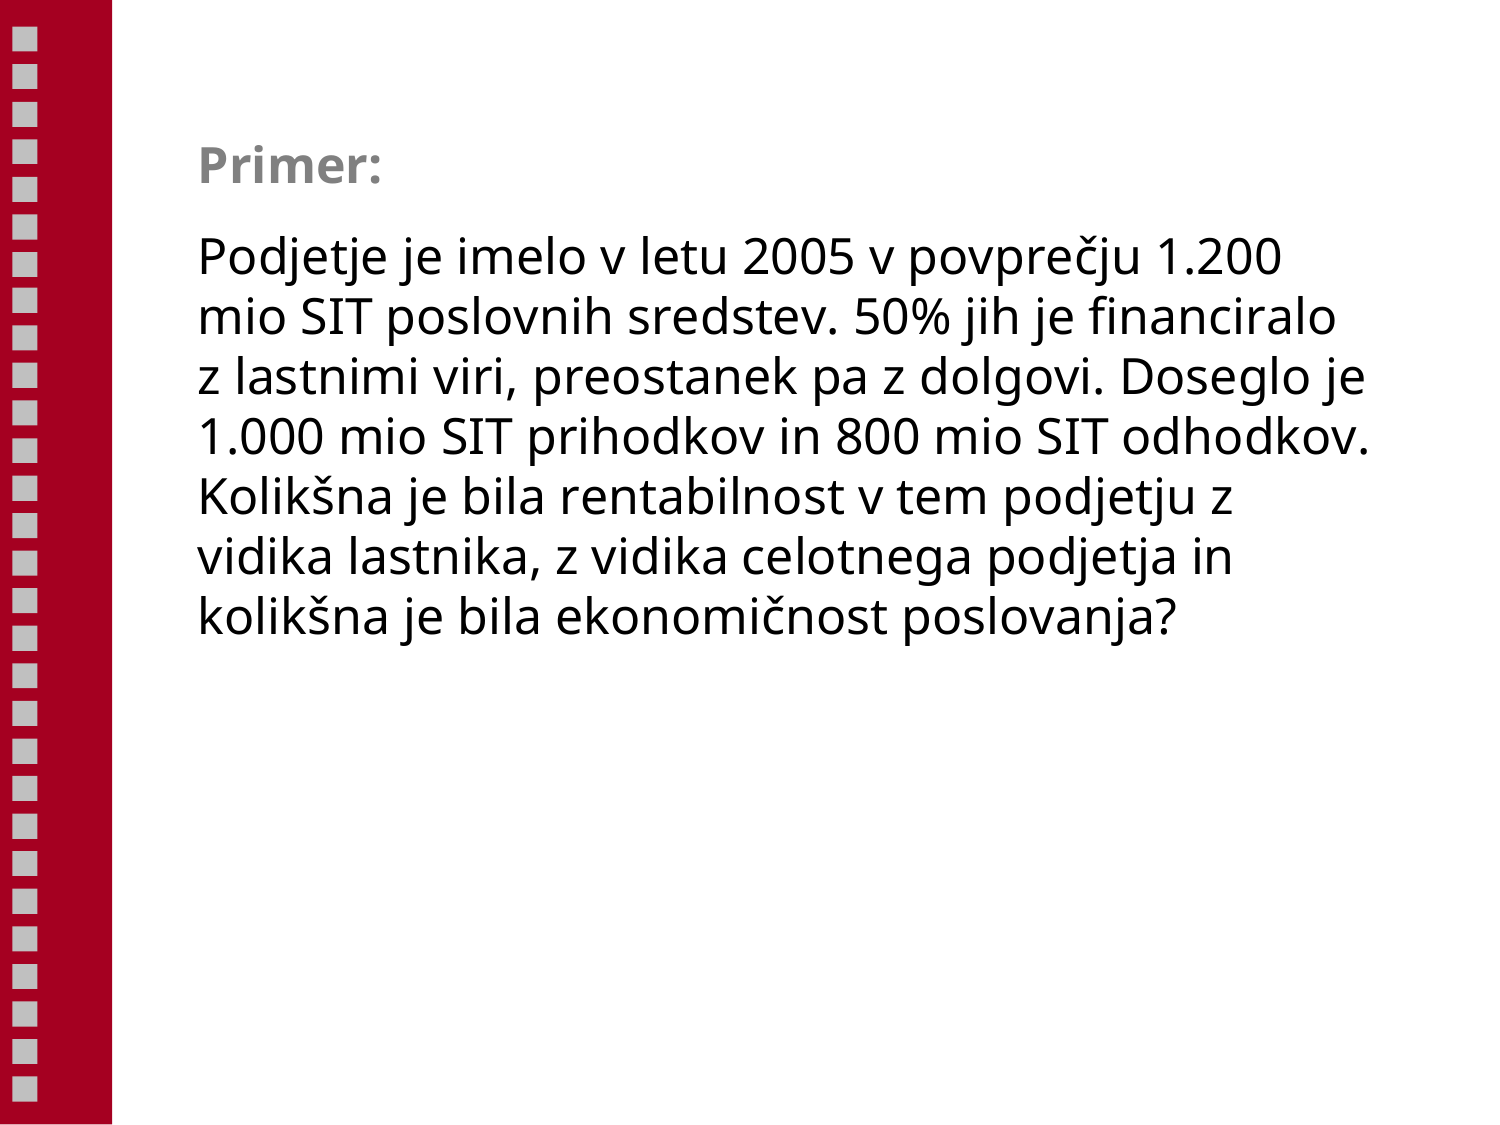

Primer:
Podjetje je imelo v letu 2005 v povprečju 1.200 mio SIT poslovnih sredstev. 50% jih je financiralo z lastnimi viri, preostanek pa z dolgovi. Doseglo je 1.000 mio SIT prihodkov in 800 mio SIT odhodkov. Kolikšna je bila rentabilnost v tem podjetju z vidika lastnika, z vidika celotnega podjetja in kolikšna je bila ekonomičnost poslovanja?